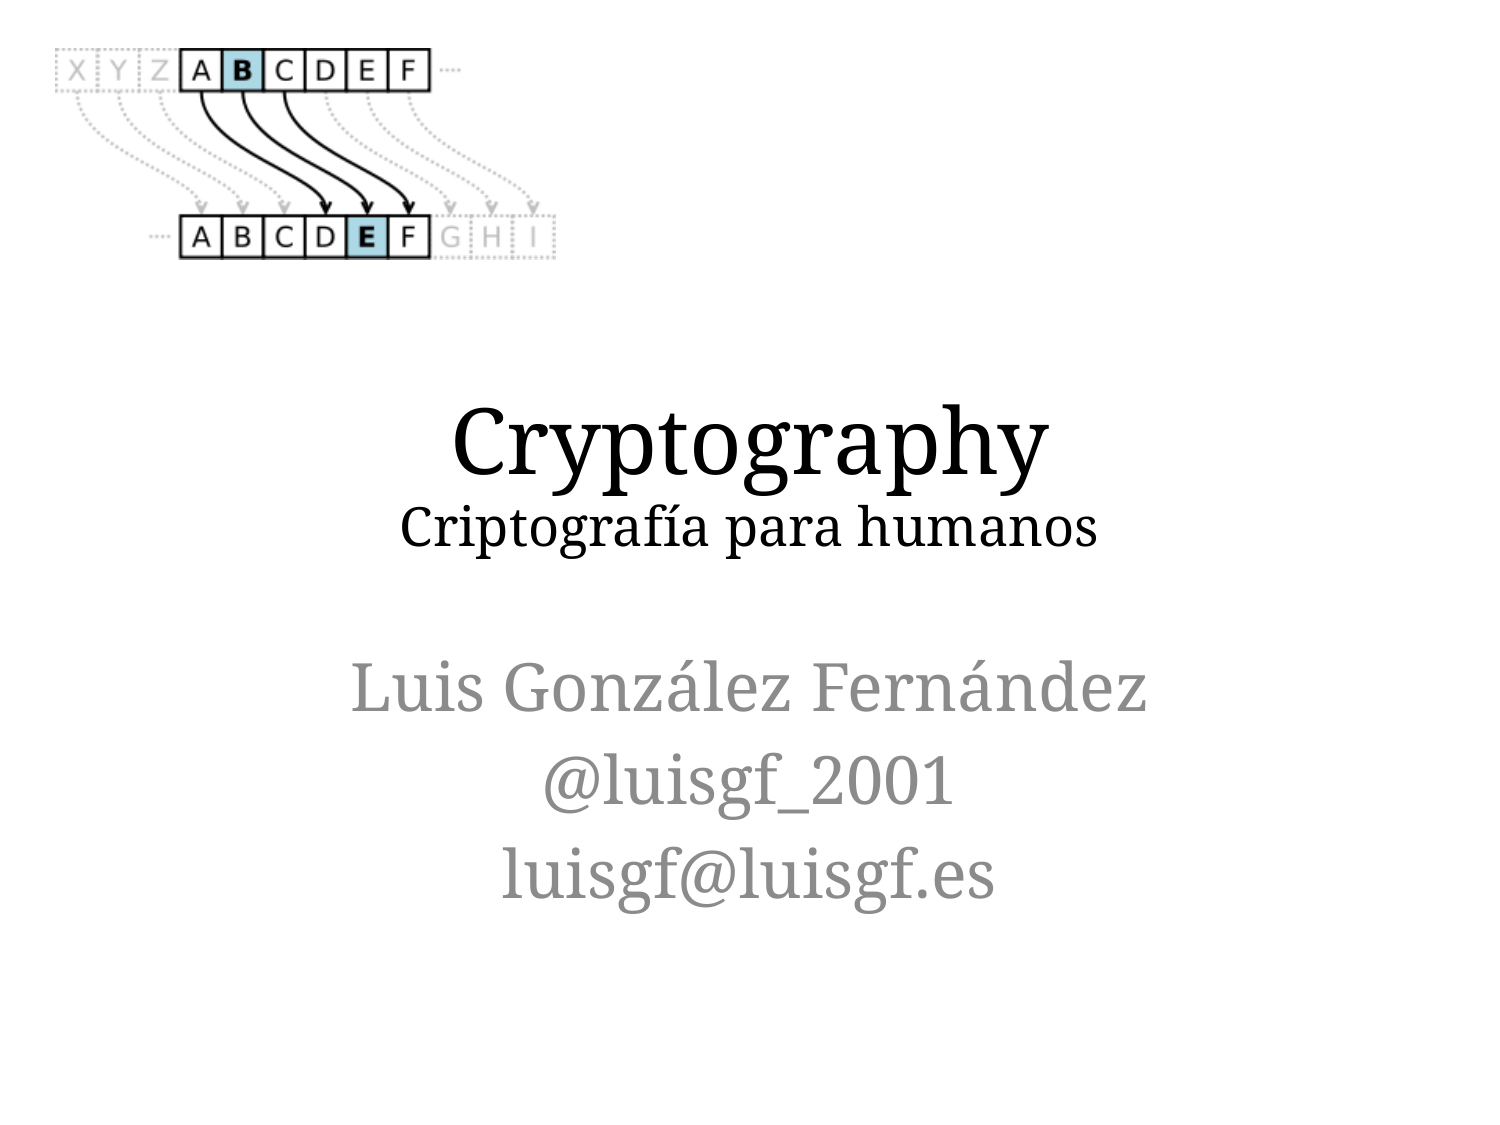

# Cryptography Criptografía para humanos
Luis González Fernández
@luisgf_2001
luisgf@luisgf.es